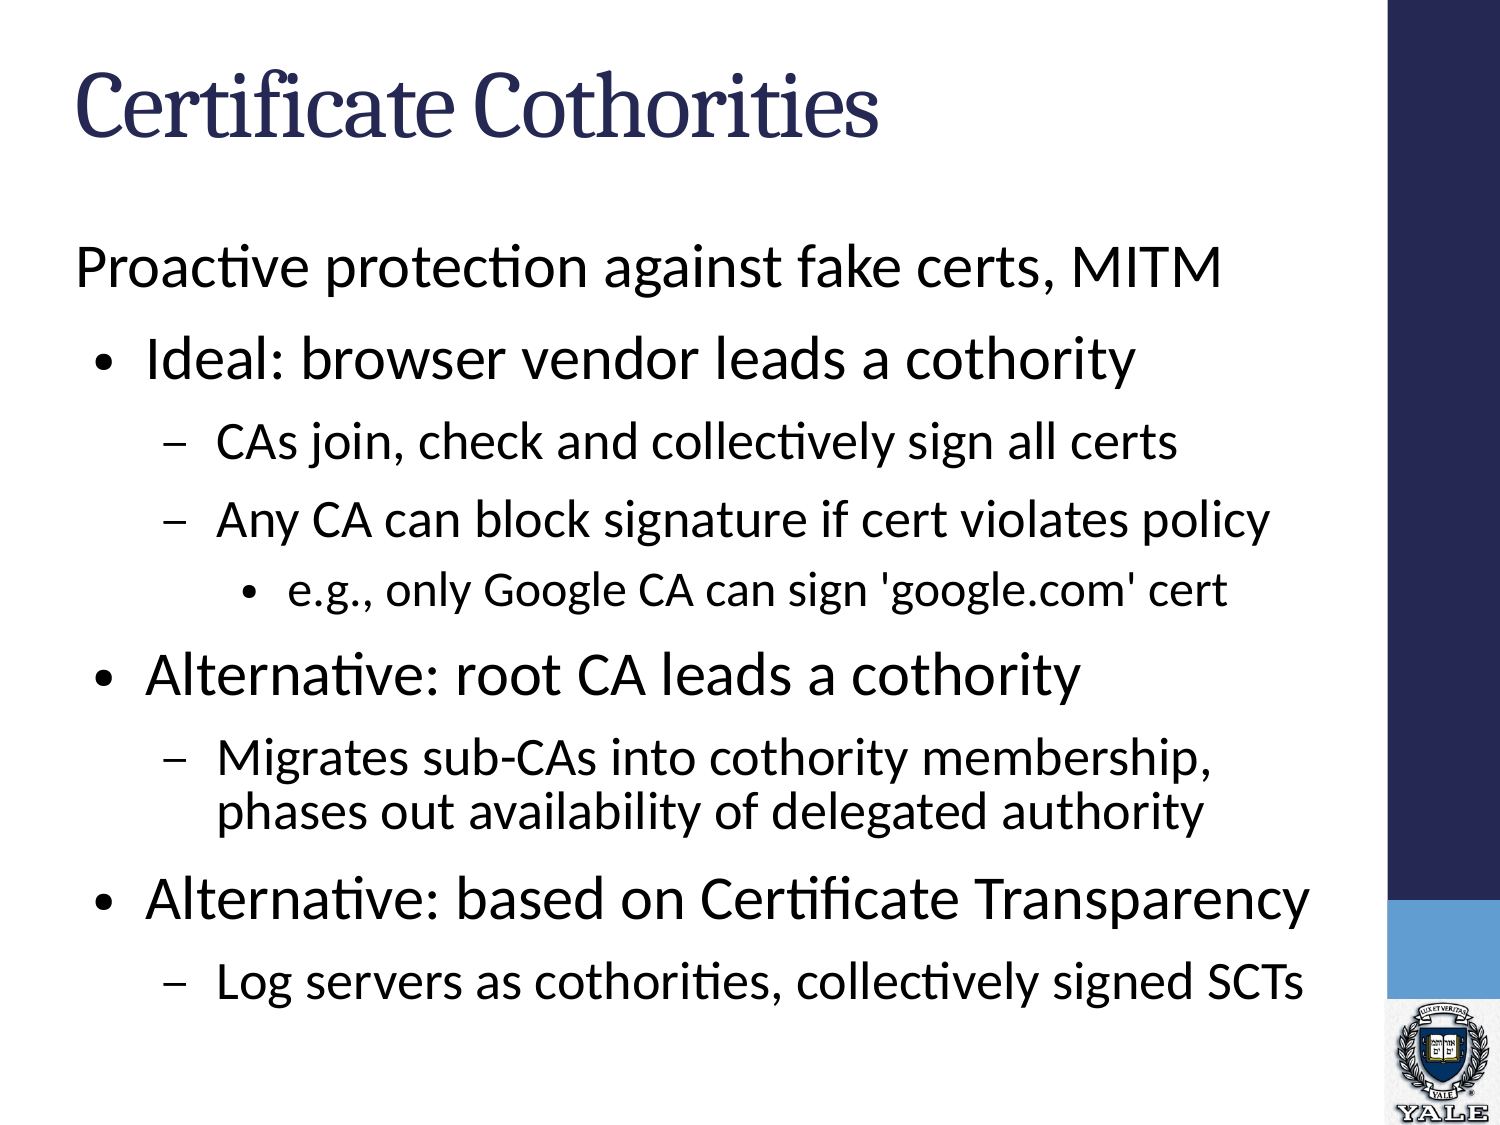

# Certificate Cothorities
Proactive protection against fake certs, MITM
Ideal: browser vendor leads a cothority
CAs join, check and collectively sign all certs
Any CA can block signature if cert violates policy
e.g., only Google CA can sign 'google.com' cert
Alternative: root CA leads a cothority
Migrates sub-CAs into cothority membership,
phases out availability of delegated authority
Alternative: based on Certificate Transparency
Log servers as cothorities, collectively signed SCTs